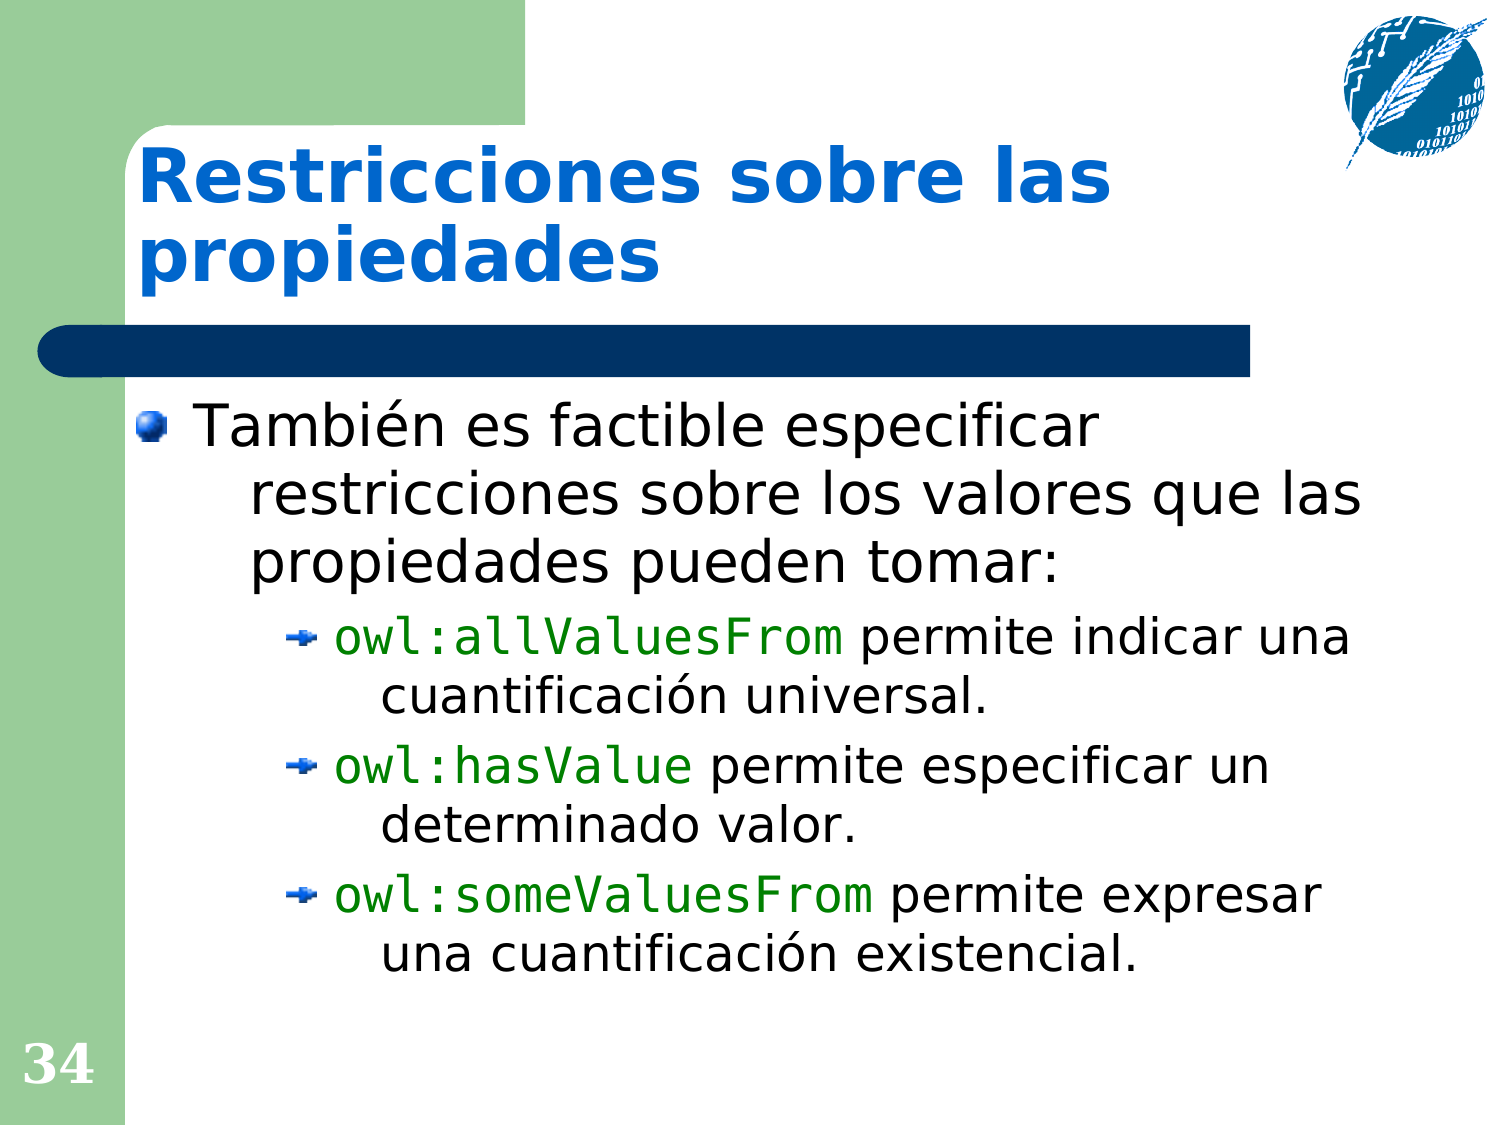

# Restricciones sobre las propiedades
También es factible especificar restricciones sobre los valores que las propiedades pueden tomar:
owl:allValuesFrom permite indicar una cuantificación universal.
owl:hasValue permite especificar un determinado valor.
owl:someValuesFrom permite expresar una cuantificación existencial.
34